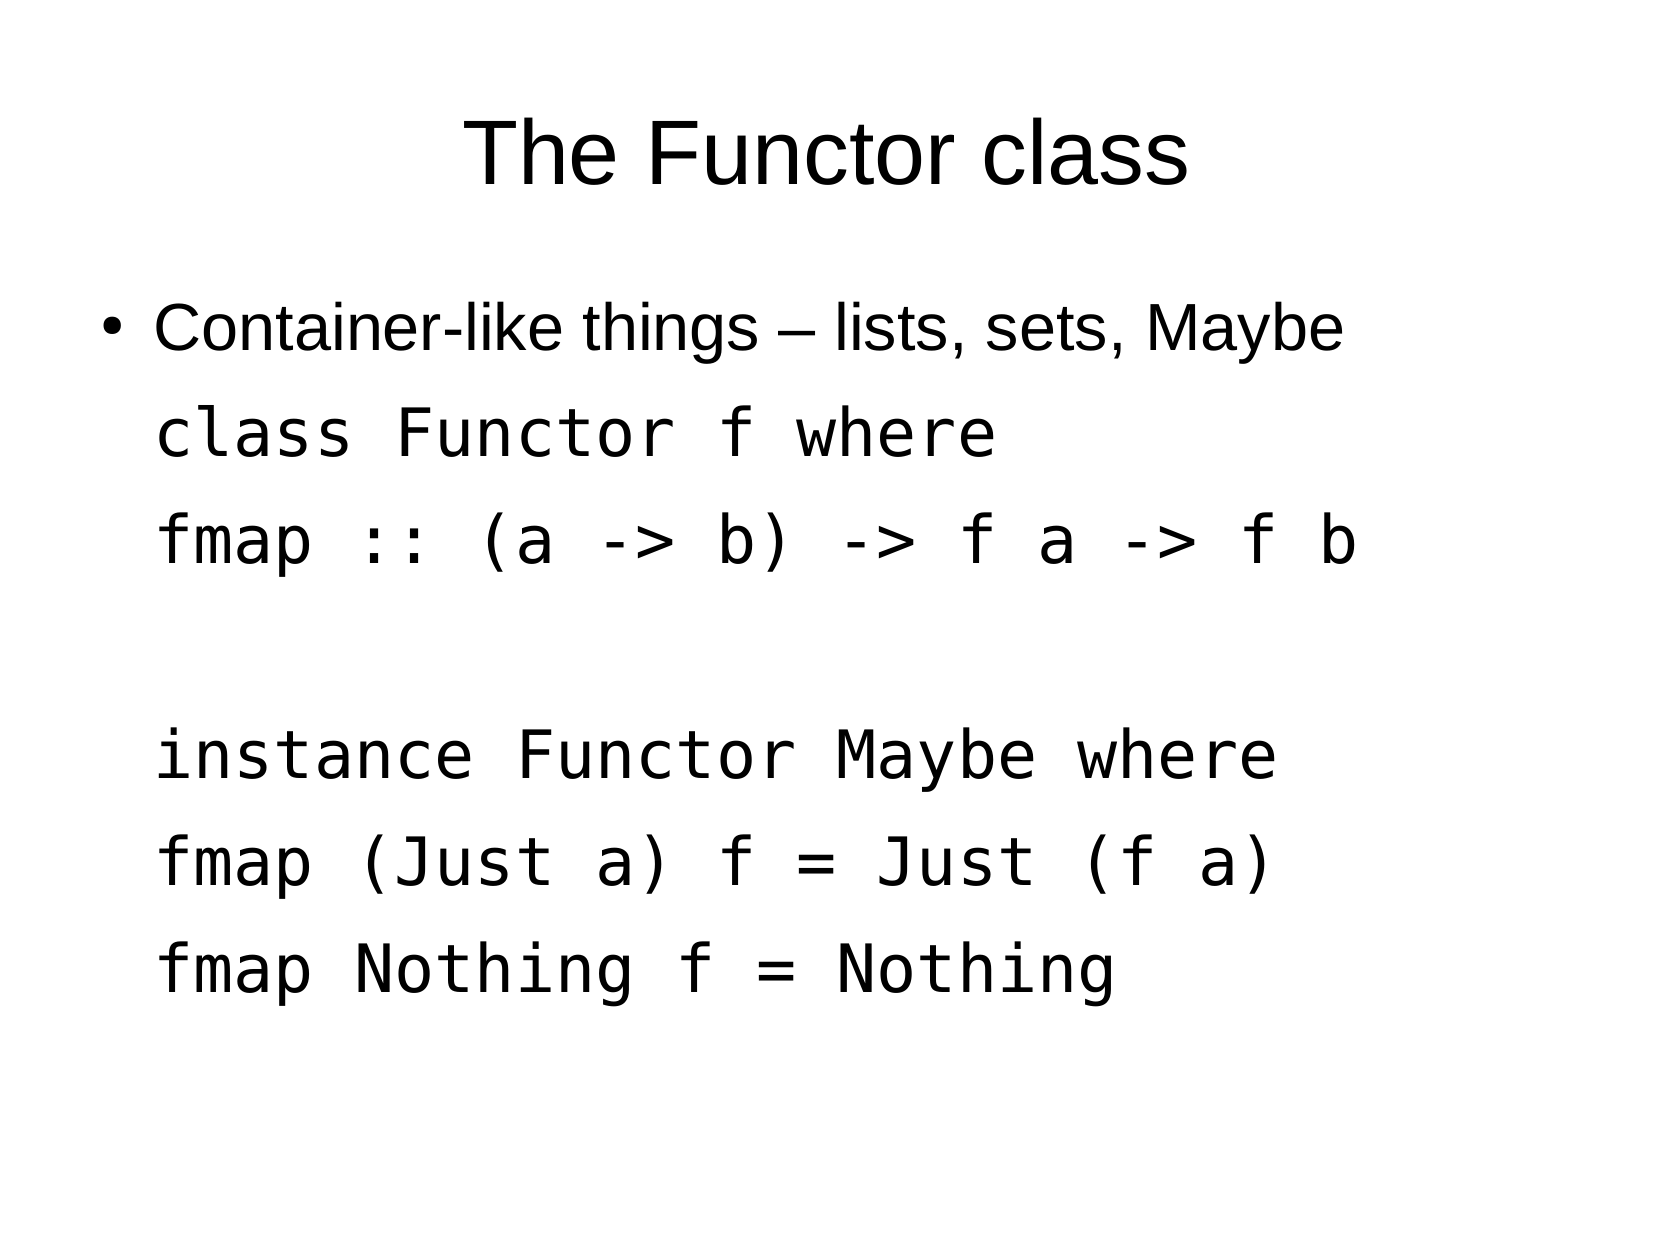

# The Functor class
Container-like things – lists, sets, Maybe
class Functor f where
fmap :: (a -> b) -> f a -> f b
instance Functor Maybe where
fmap (Just a) f = Just (f a)
fmap Nothing f = Nothing